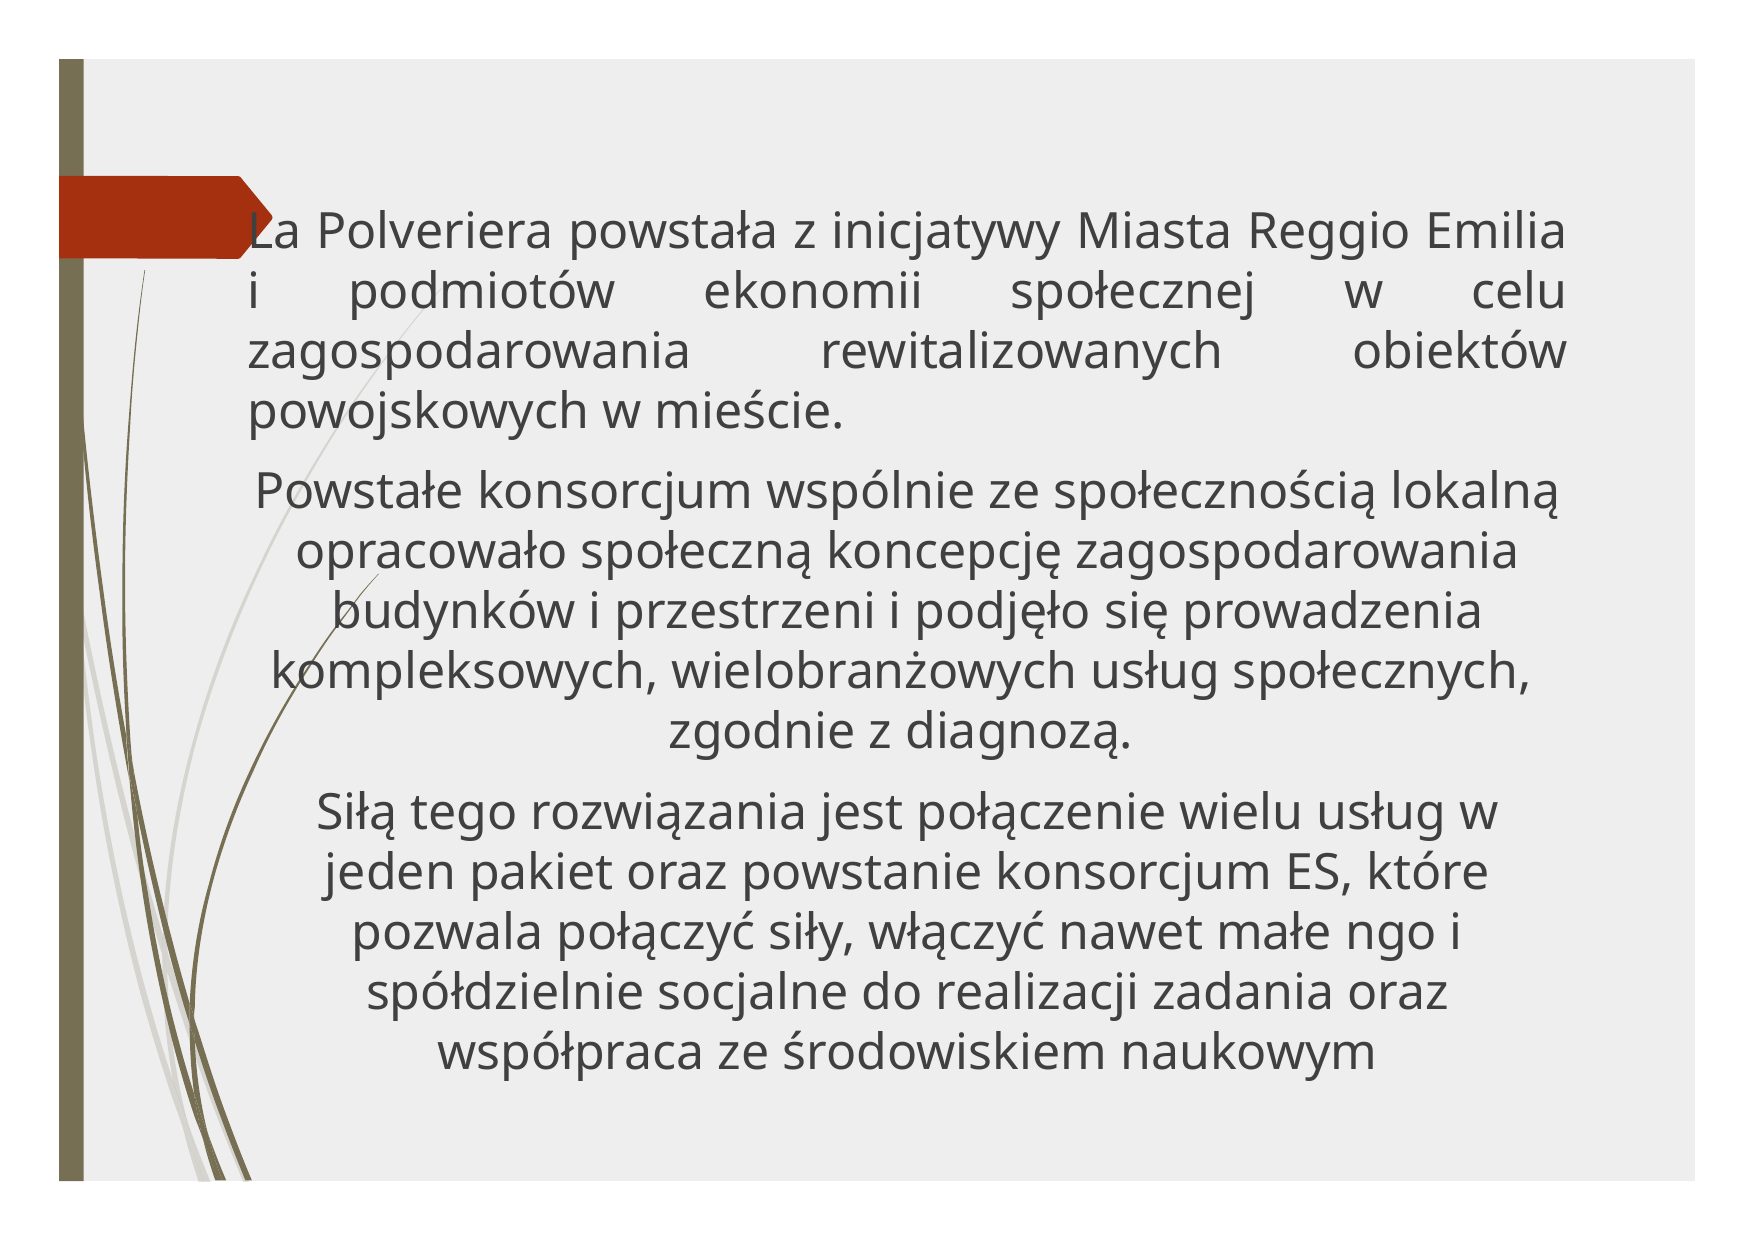

# La Polveriera powstała z inicjatywy Miasta Reggio Emilia i podmiotów ekonomii społecznej w celu zagospodarowania rewitalizowanych obiektów powojskowych w mieście.
Powstałe konsorcjum wspólnie ze społecznością lokalną opracowało społeczną koncepcję zagospodarowania budynków i przestrzeni i podjęło się prowadzenia kompleksowych, wielobranżowych usług społecznych,
zgodnie z diagnozą.
Siłą tego rozwiązania jest połączenie wielu usług w jeden pakiet oraz powstanie konsorcjum ES, które pozwala połączyć siły, włączyć nawet małe ngo i spółdzielnie socjalne do realizacji zadania oraz współpraca ze środowiskiem naukowym